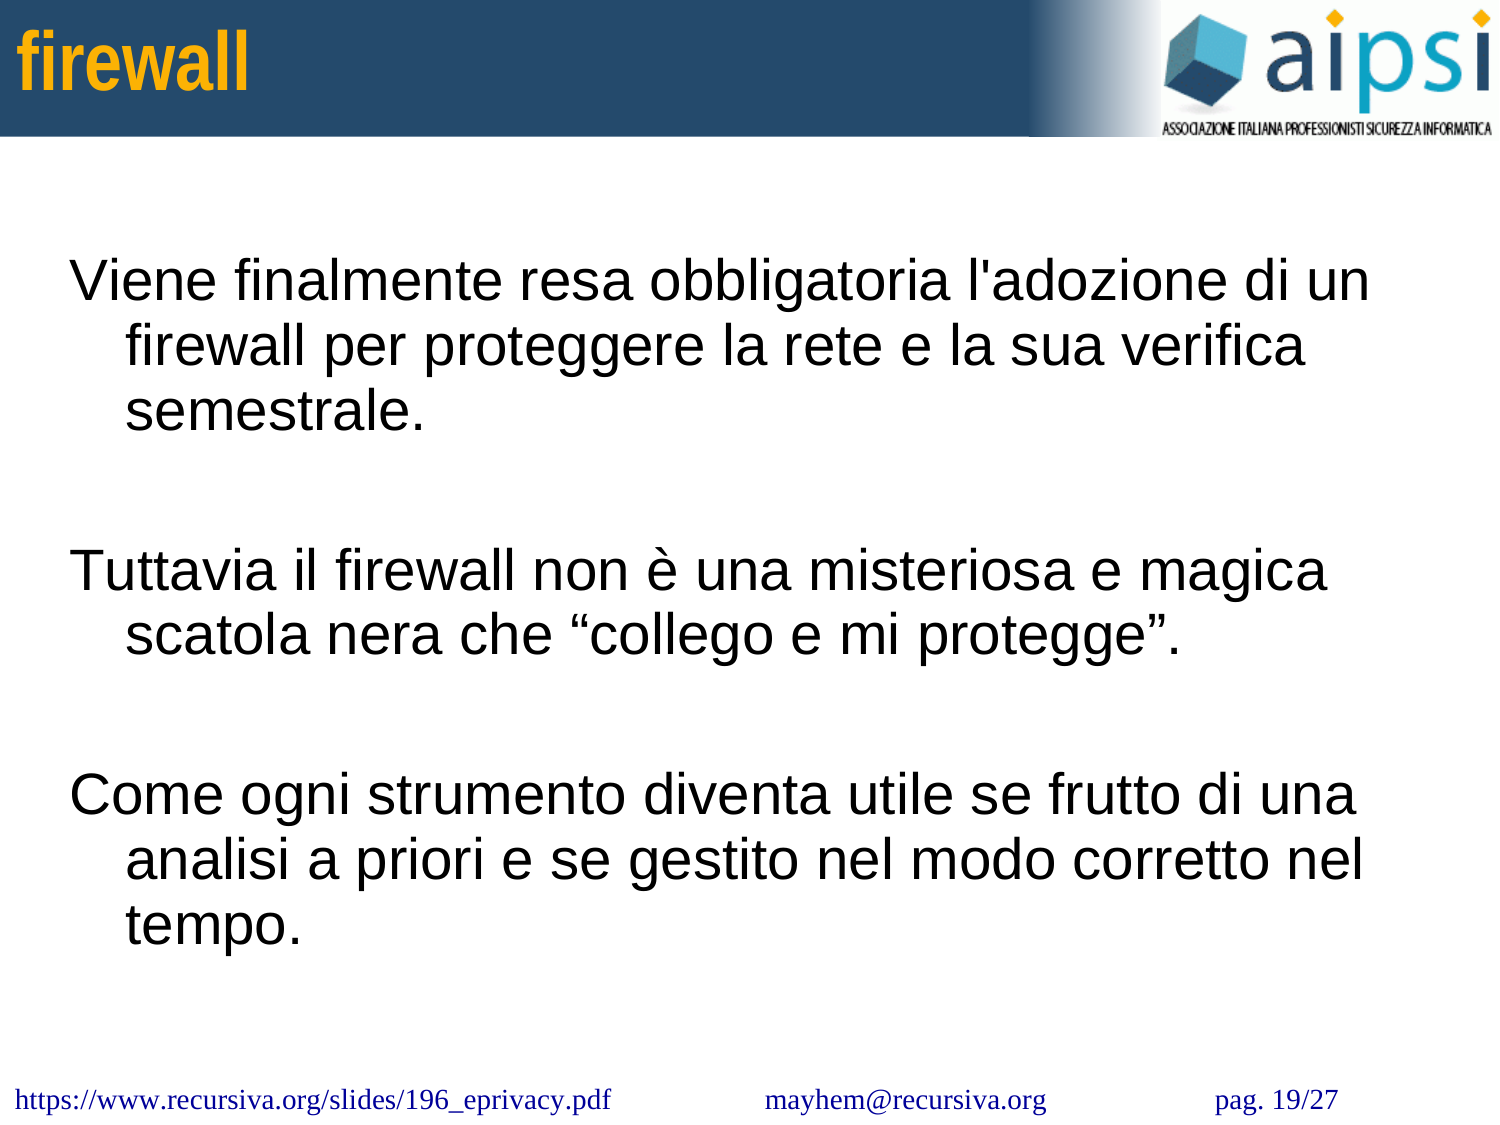

# firewall
Viene finalmente resa obbligatoria l'adozione di un firewall per proteggere la rete e la sua verifica semestrale.
Tuttavia il firewall non è una misteriosa e magica scatola nera che “collego e mi protegge”.
Come ogni strumento diventa utile se frutto di una analisi a priori e se gestito nel modo corretto nel tempo.
19